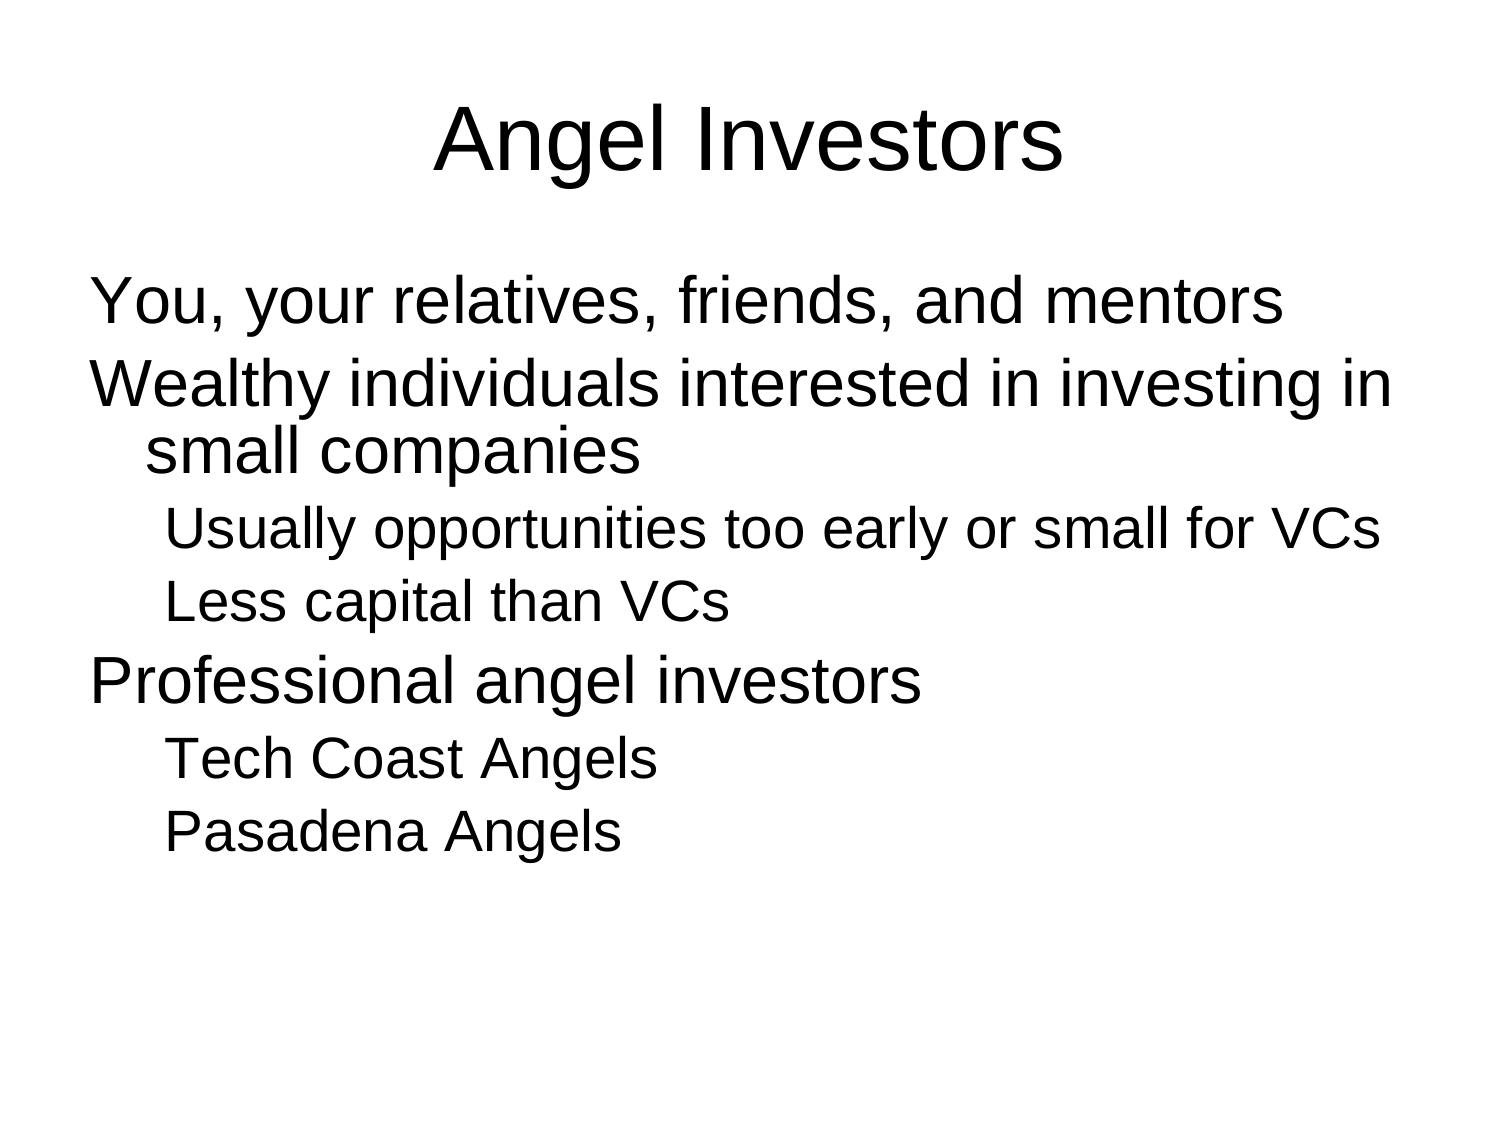

# Angel Investors
You, your relatives, friends, and mentors
Wealthy individuals interested in investing in small companies
Usually opportunities too early or small for VCs
Less capital than VCs
Professional angel investors
Tech Coast Angels
Pasadena Angels